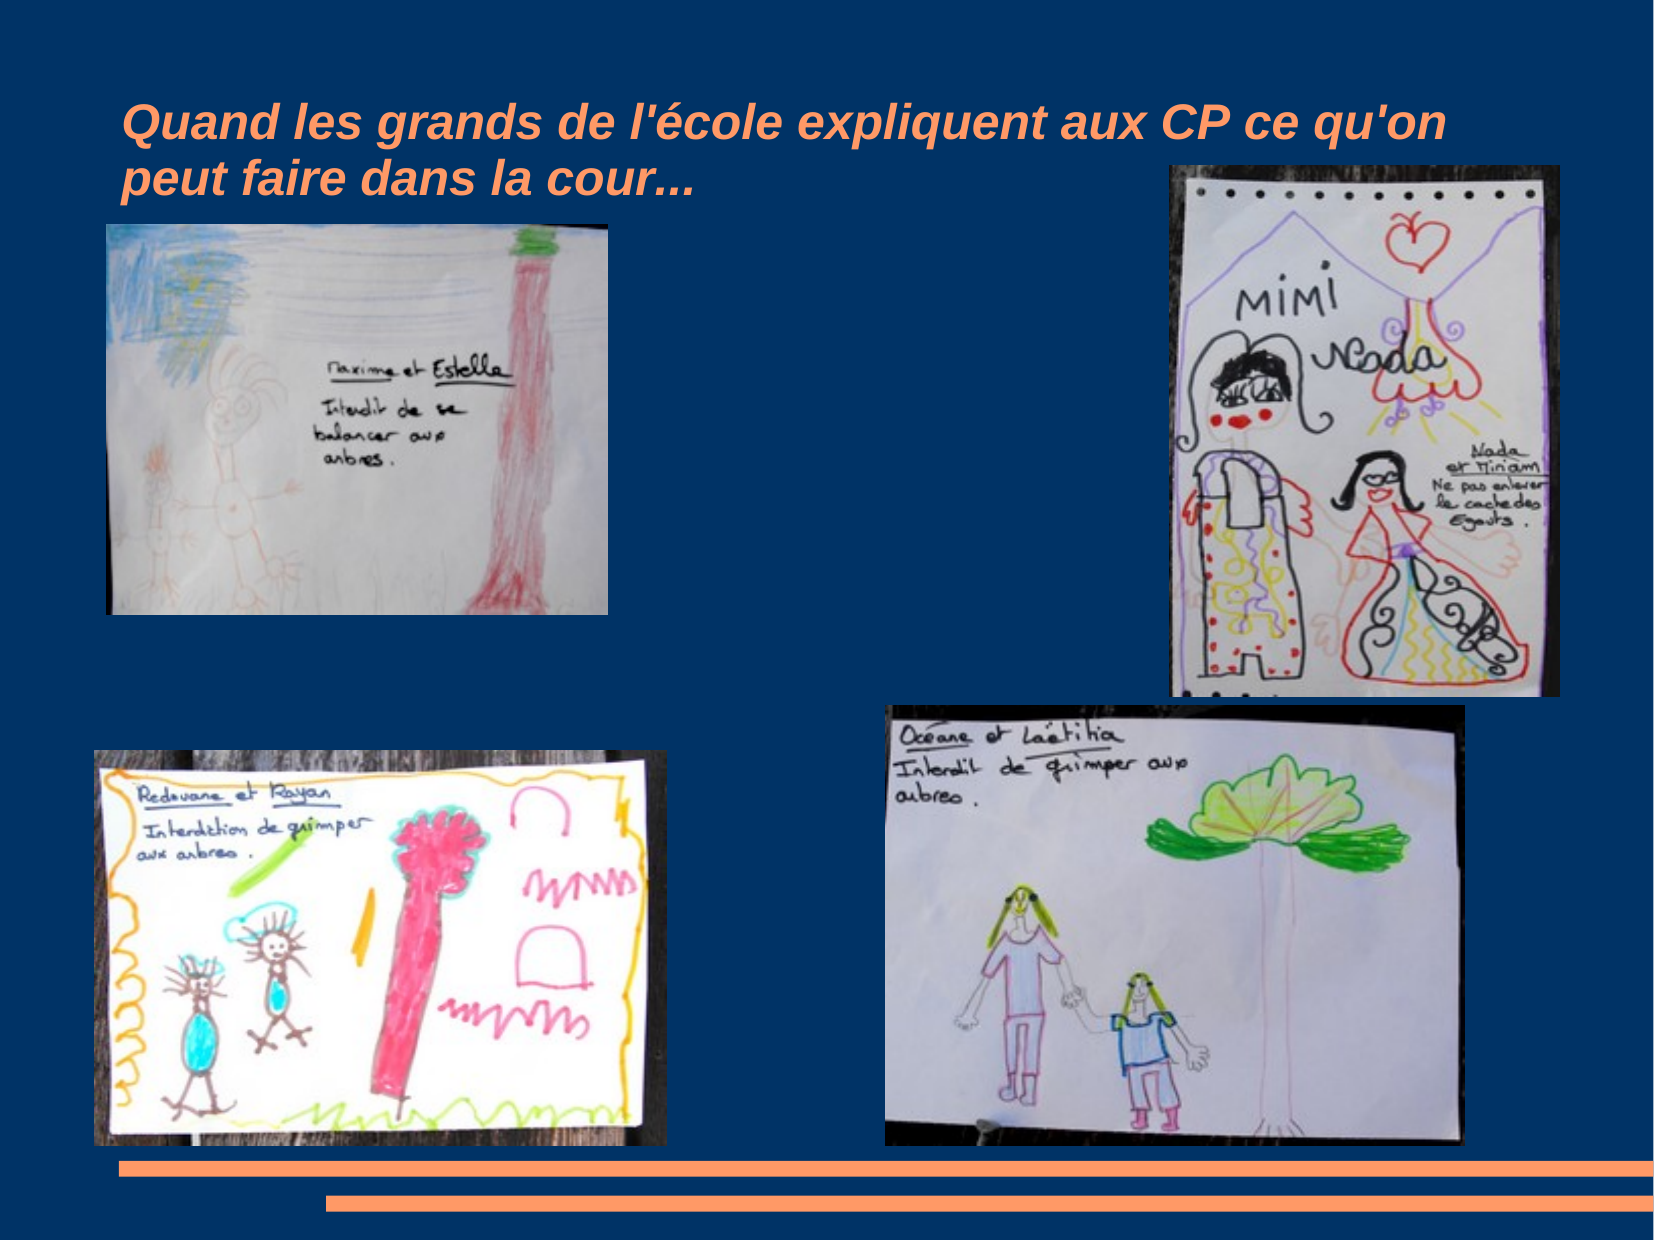

# Quand les grands de l'école expliquent aux CP ce qu'on peut faire dans la cour...